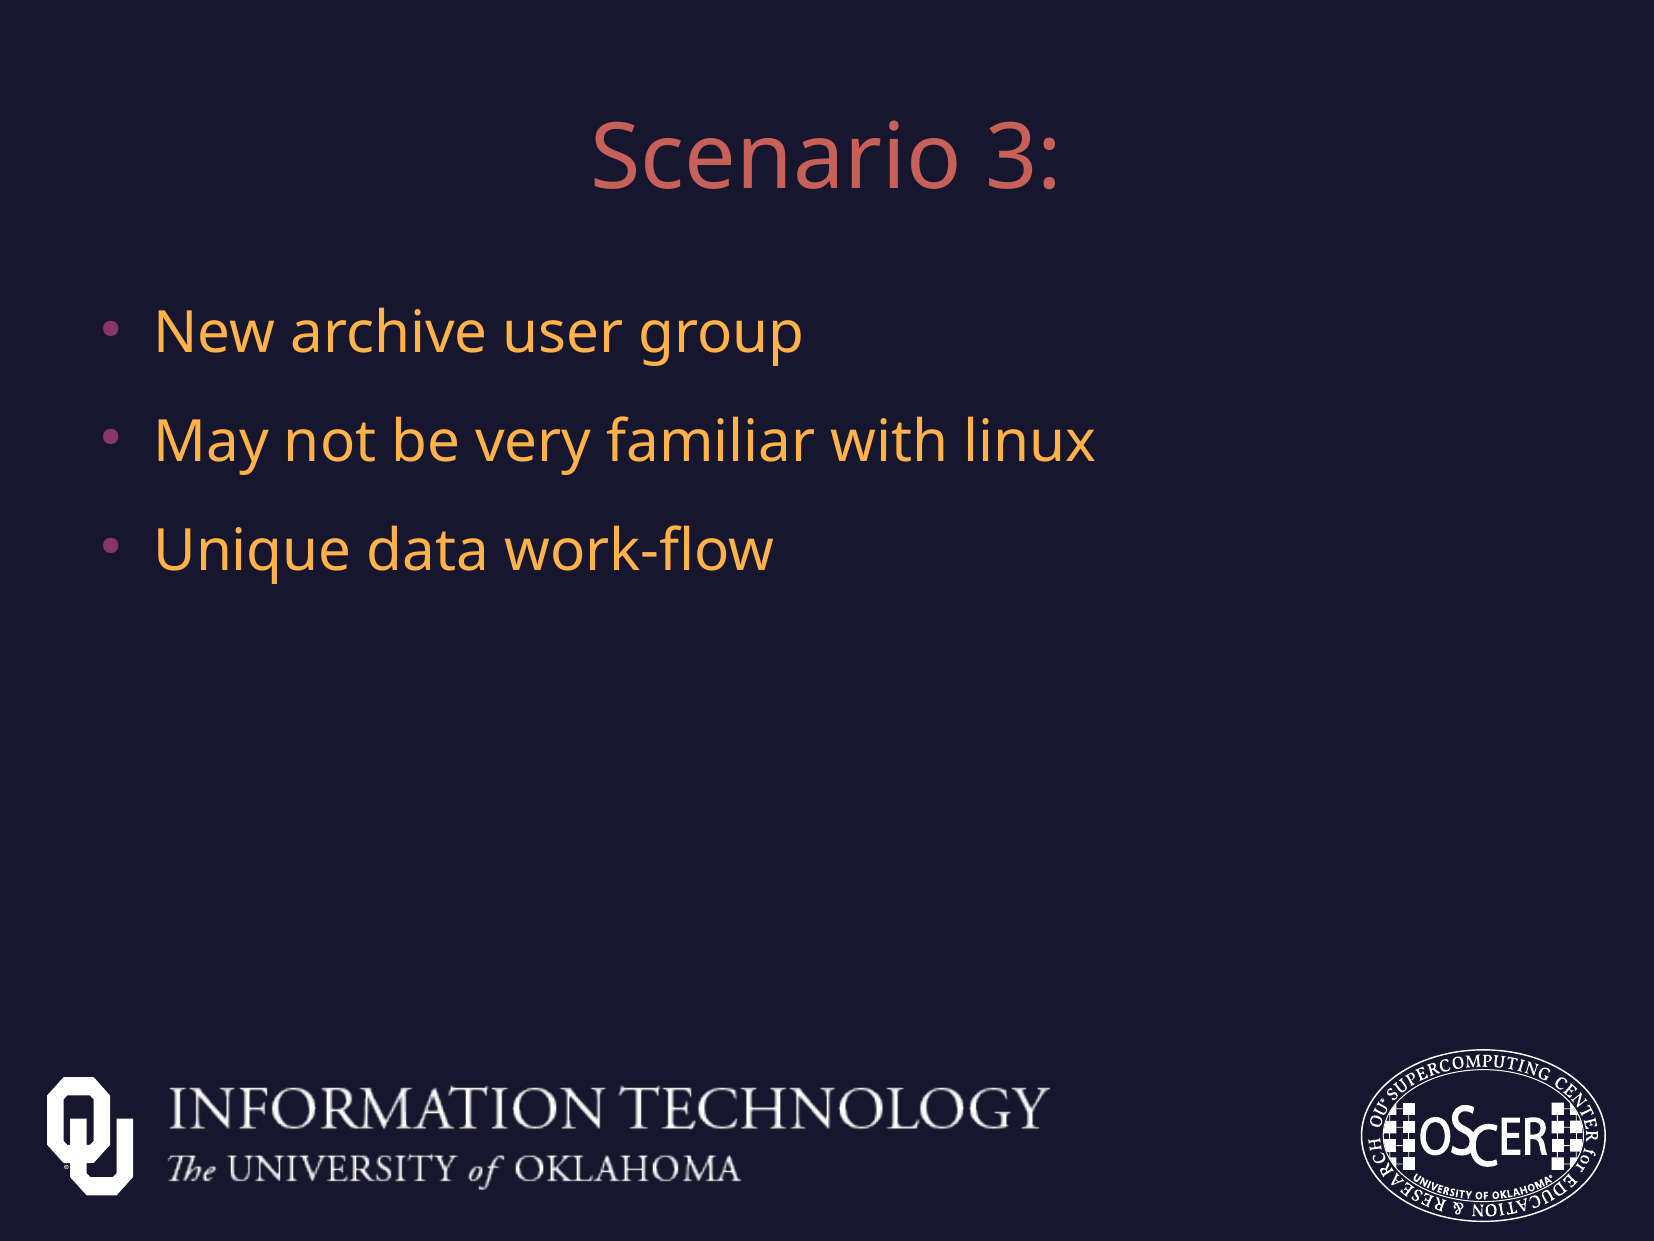

# Scenario 3:
New archive user group
May not be very familiar with linux
Unique data work-flow